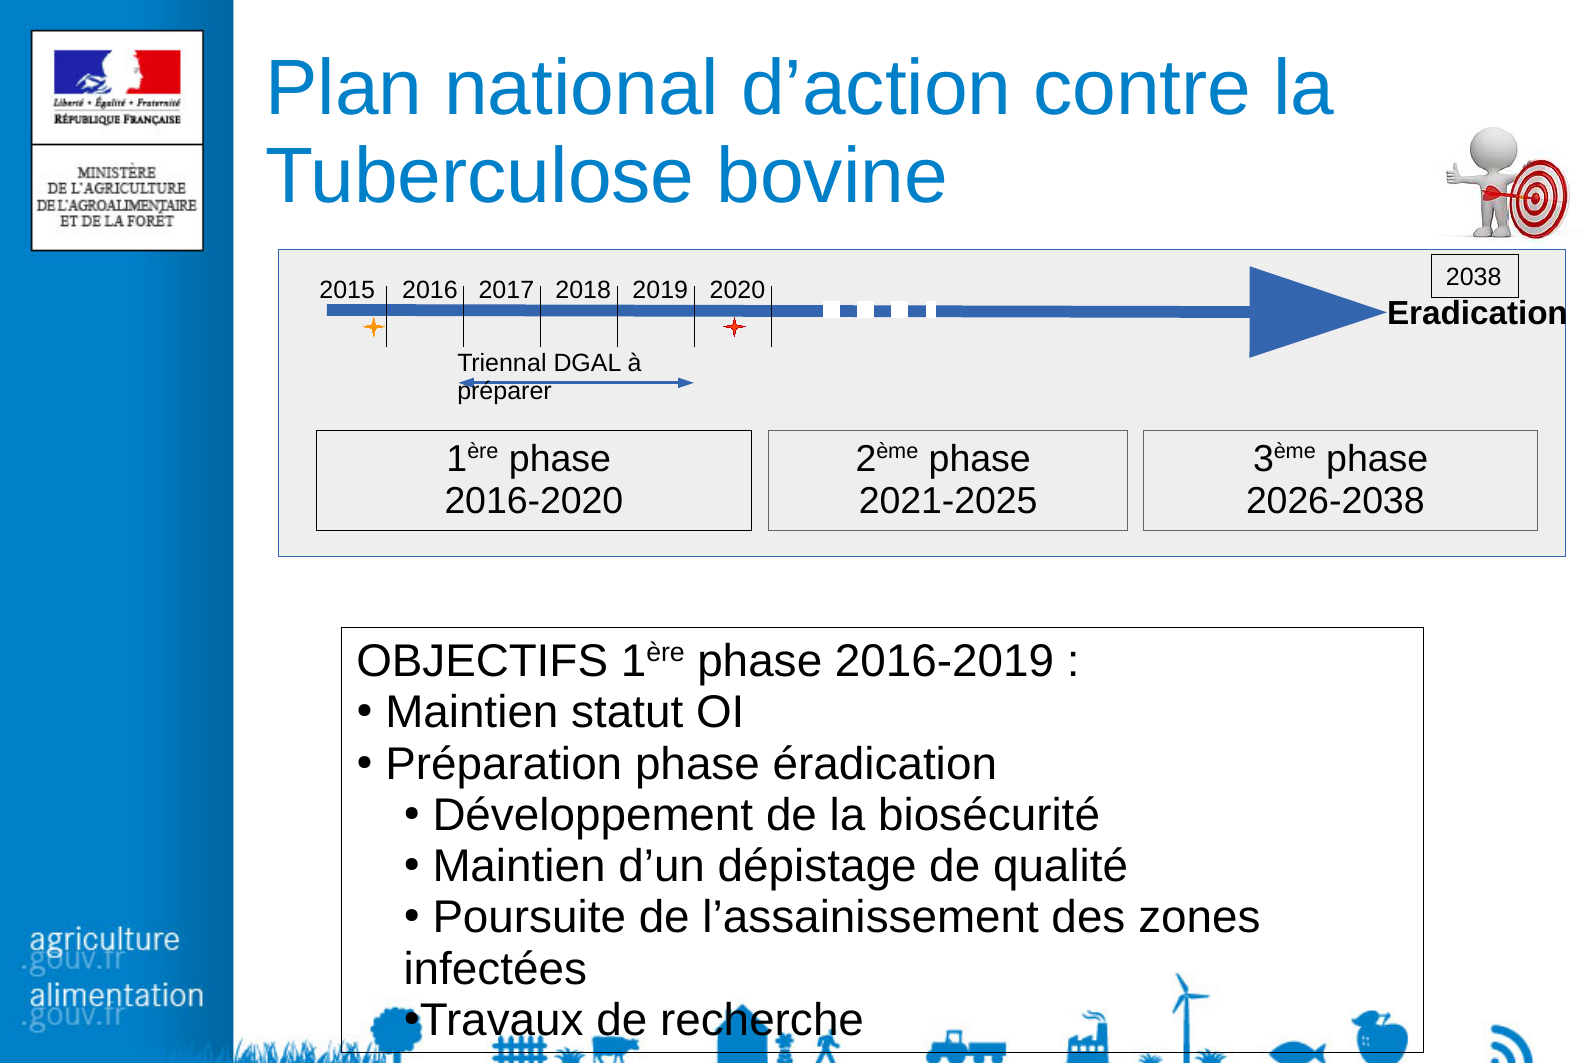

# Plan national d’action contre la Tuberculose bovine
2038
2015
2016
2017
2018
2019
2020
Eradication
Triennal DGAL à préparer
1ère phase
2016-2020
2ème phase
2021-2025
3ème phase
2026-2038
OBJECTIFS 1ère phase 2016-2019 :
 Maintien statut OI
 Préparation phase éradication
 Développement de la biosécurité
 Maintien d’un dépistage de qualité
 Poursuite de l’assainissement des zones infectées
Travaux de recherche